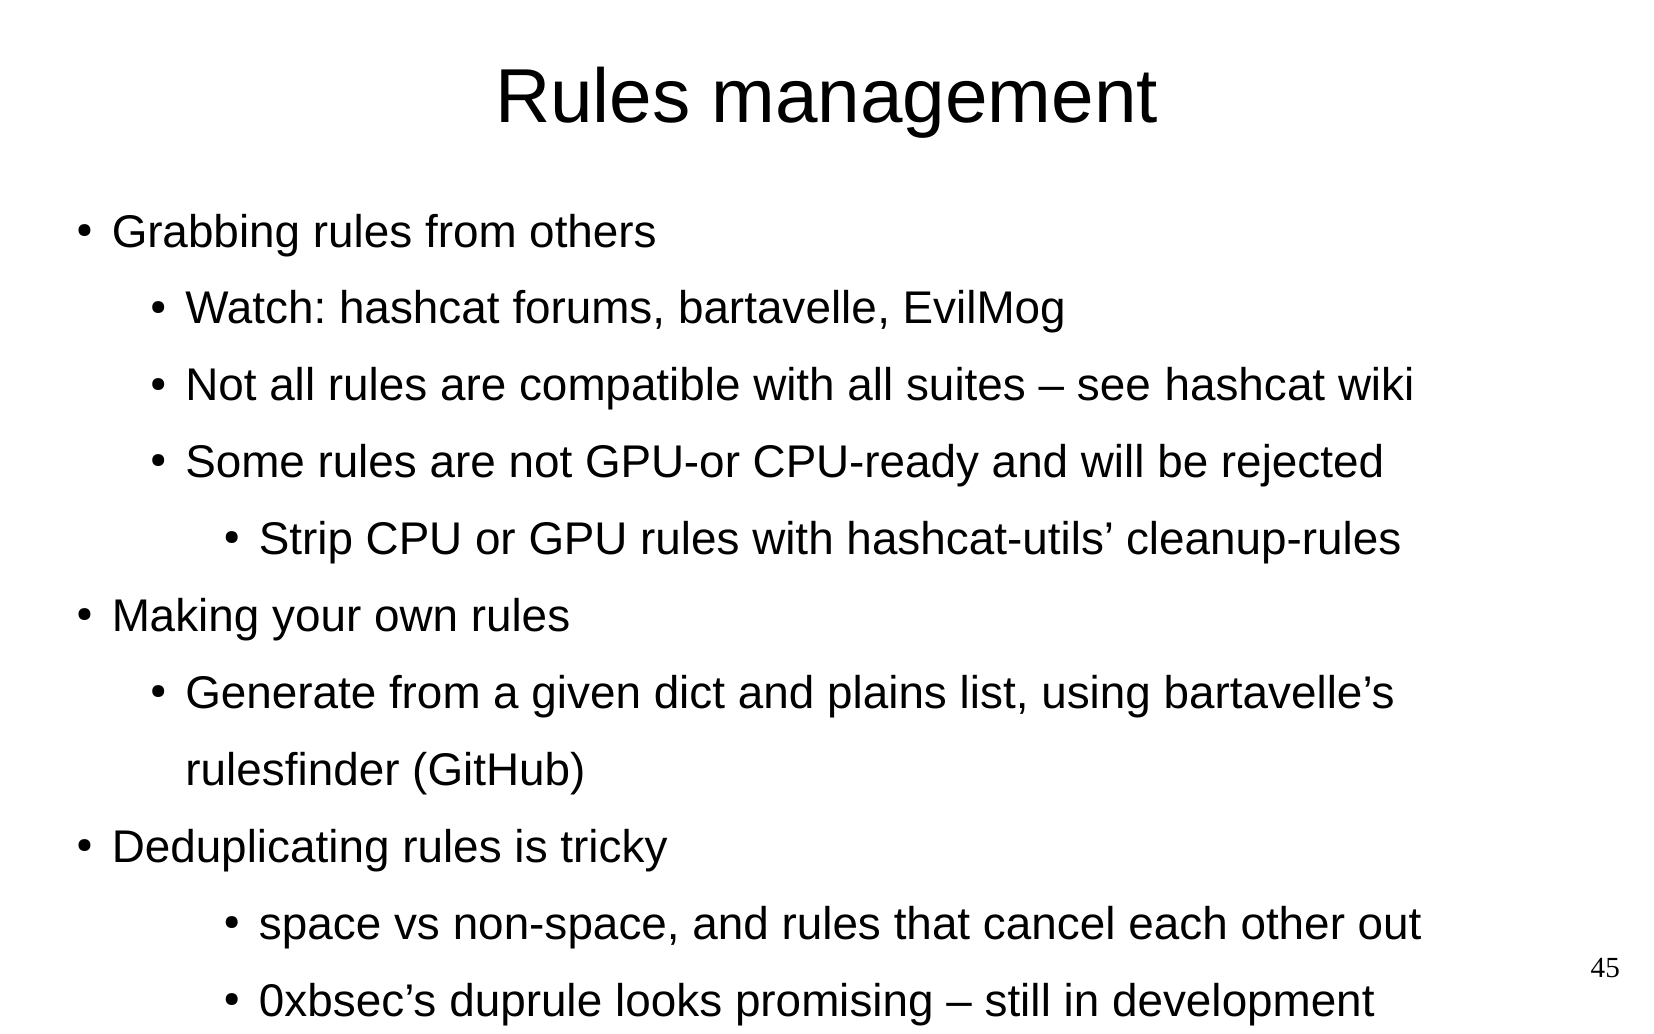

# Rules management
Grabbing rules from others
Watch: hashcat forums, bartavelle, EvilMog
Not all rules are compatible with all suites – see hashcat wiki
Some rules are not GPU-or CPU-ready and will be rejected
Strip CPU or GPU rules with hashcat-utils’ cleanup-rules
Making your own rules
Generate from a given dict and plains list, using bartavelle’s rulesfinder (GitHub)
Deduplicating rules is tricky
space vs non-space, and rules that cancel each other out
0xbsec’s duprule looks promising – still in development